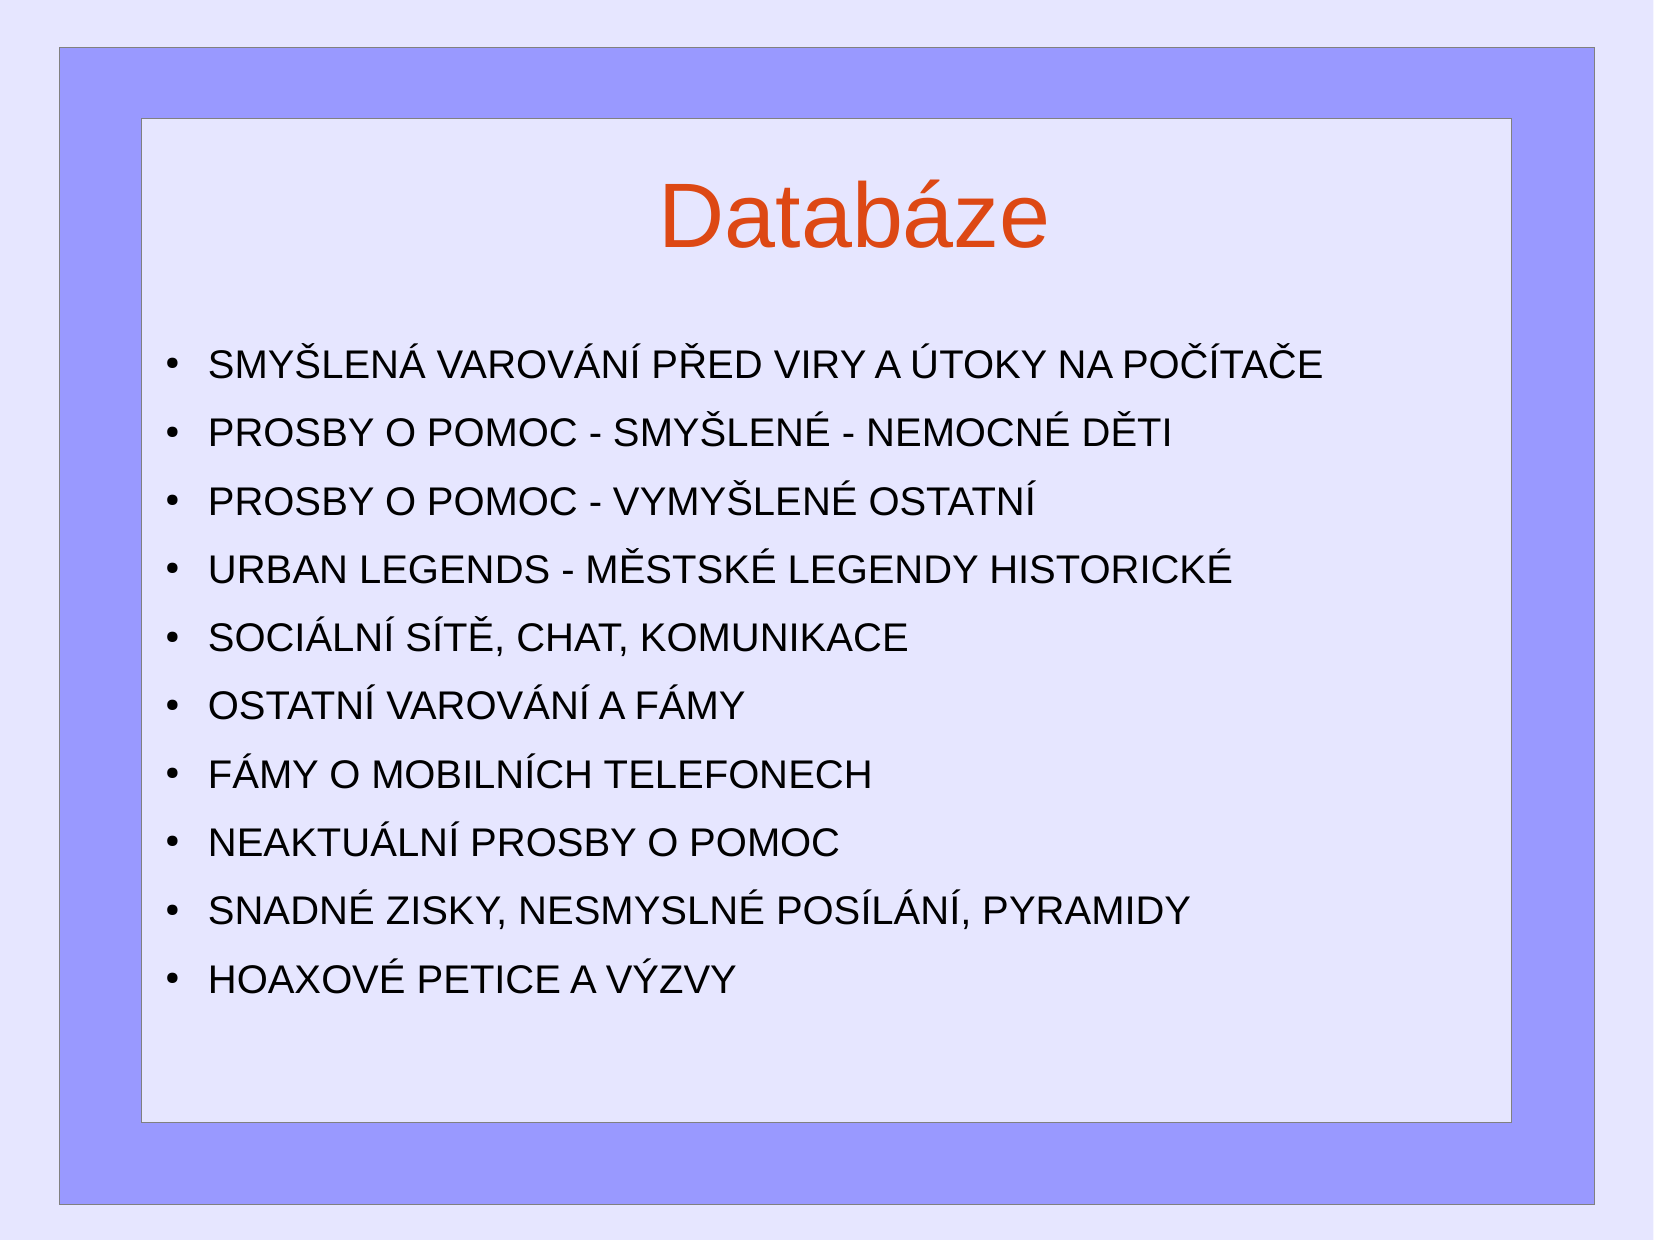

Databáze
#
SMYŠLENÁ VAROVÁNÍ PŘED VIRY A ÚTOKY NA POČÍTAČE
PROSBY O POMOC - SMYŠLENÉ - NEMOCNÉ DĚTI
PROSBY O POMOC - VYMYŠLENÉ OSTATNÍ
URBAN LEGENDS - MĚSTSKÉ LEGENDY HISTORICKÉ
SOCIÁLNÍ SÍTĚ, CHAT, KOMUNIKACE
OSTATNÍ VAROVÁNÍ A FÁMY
FÁMY O MOBILNÍCH TELEFONECH
NEAKTUÁLNÍ PROSBY O POMOC
SNADNÉ ZISKY, NESMYSLNÉ POSÍLÁNÍ, PYRAMIDY
HOAXOVÉ PETICE A VÝZVY